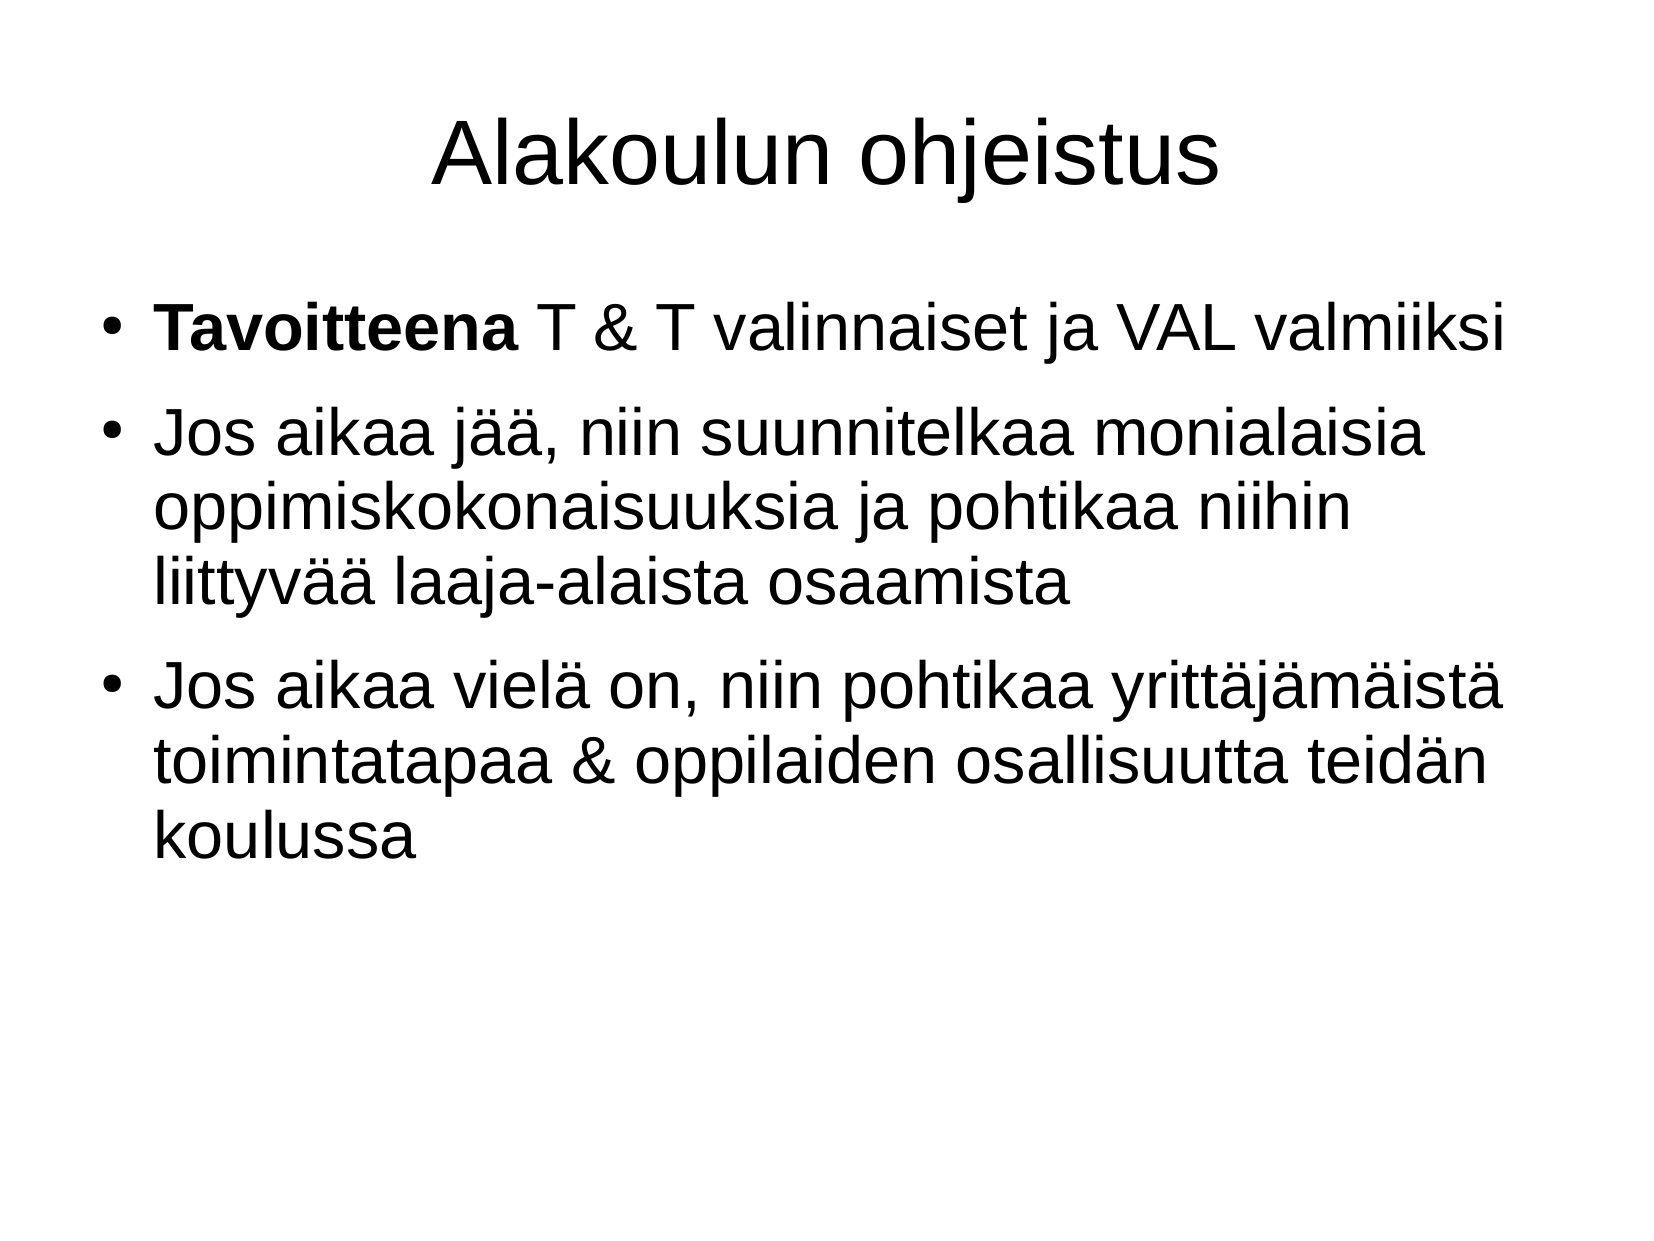

# Alakoulun ohjeistus
Tavoitteena T & T valinnaiset ja VAL valmiiksi
Jos aikaa jää, niin suunnitelkaa monialaisia oppimiskokonaisuuksia ja pohtikaa niihin liittyvää laaja-alaista osaamista
Jos aikaa vielä on, niin pohtikaa yrittäjämäistä toimintatapaa & oppilaiden osallisuutta teidän koulussa